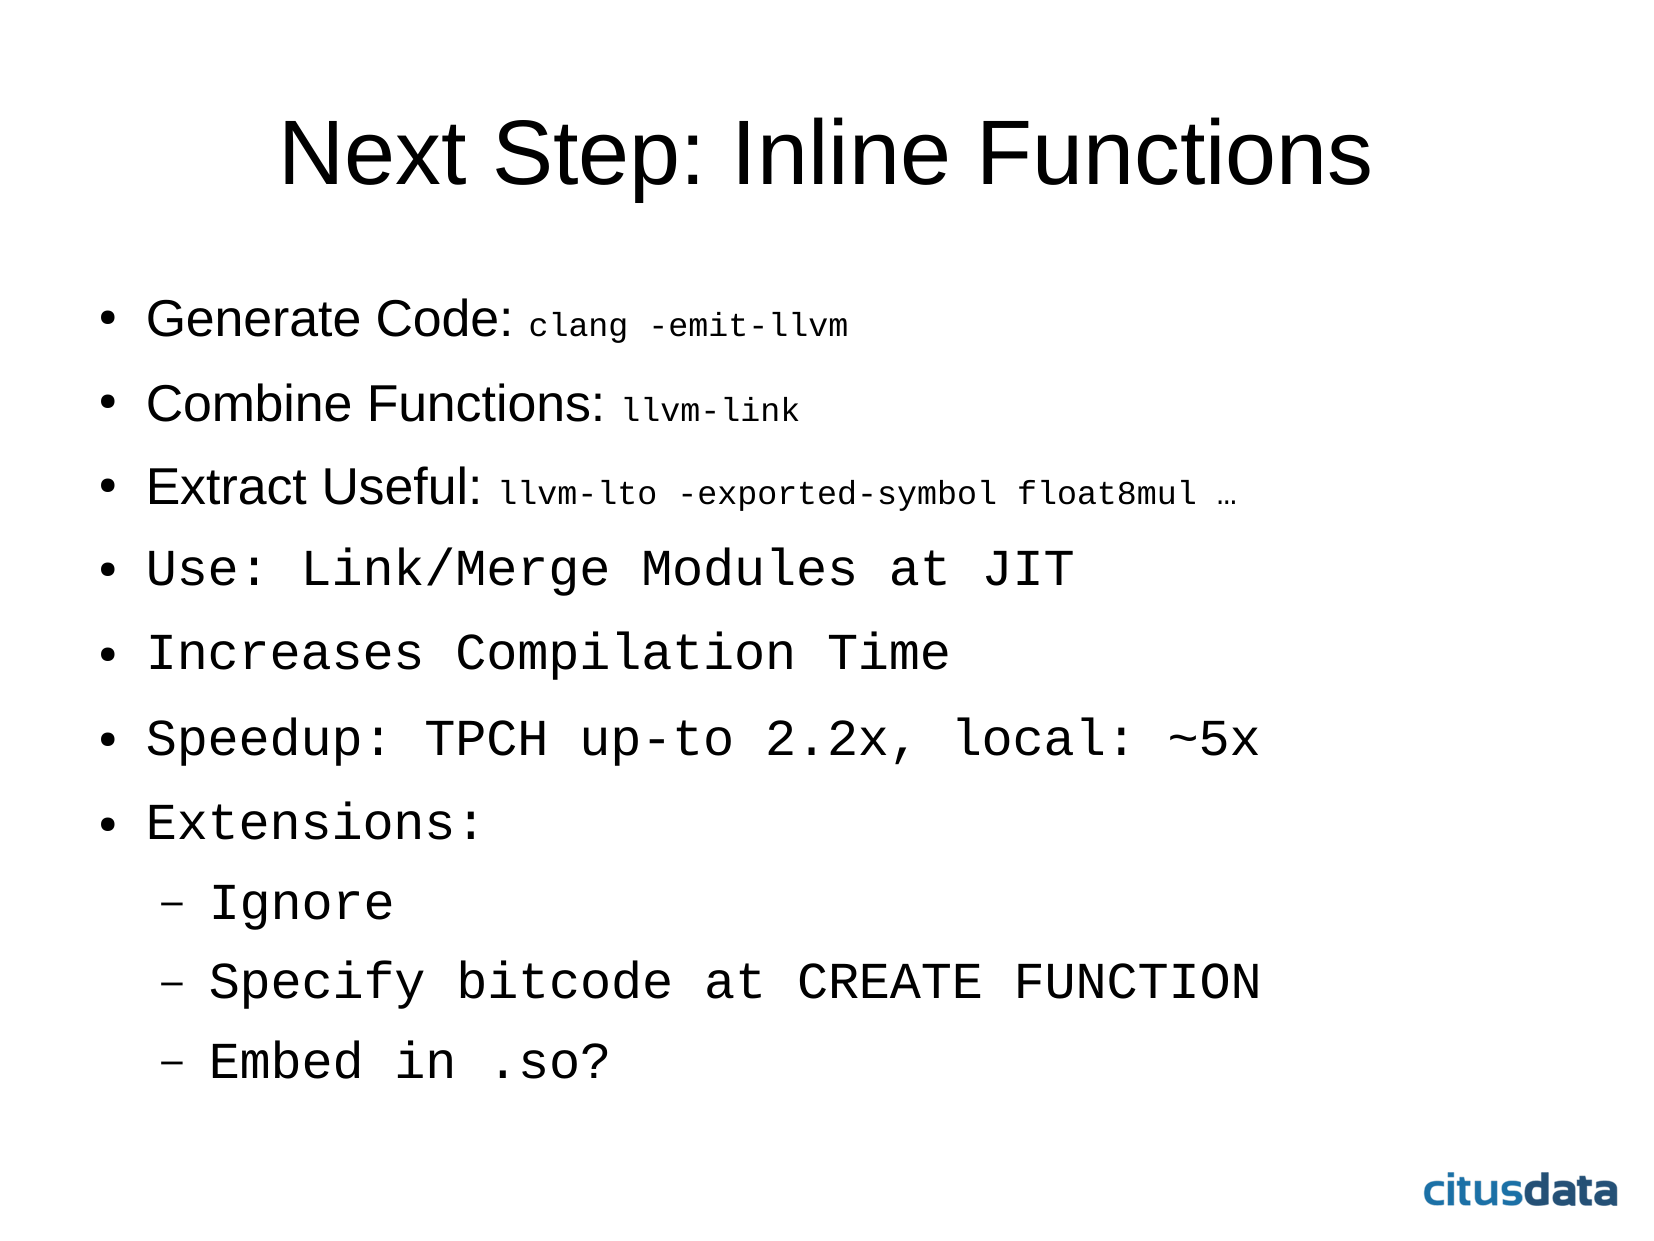

# Next Step: Inline Functions
Generate Code: clang -emit-llvm
Combine Functions: llvm-link
Extract Useful: llvm-lto -exported-symbol float8mul …
Use: Link/Merge Modules at JIT
Increases Compilation Time
Speedup: TPCH up-to 2.2x, local: ~5x
Extensions:
Ignore
Specify bitcode at CREATE FUNCTION
Embed in .so?